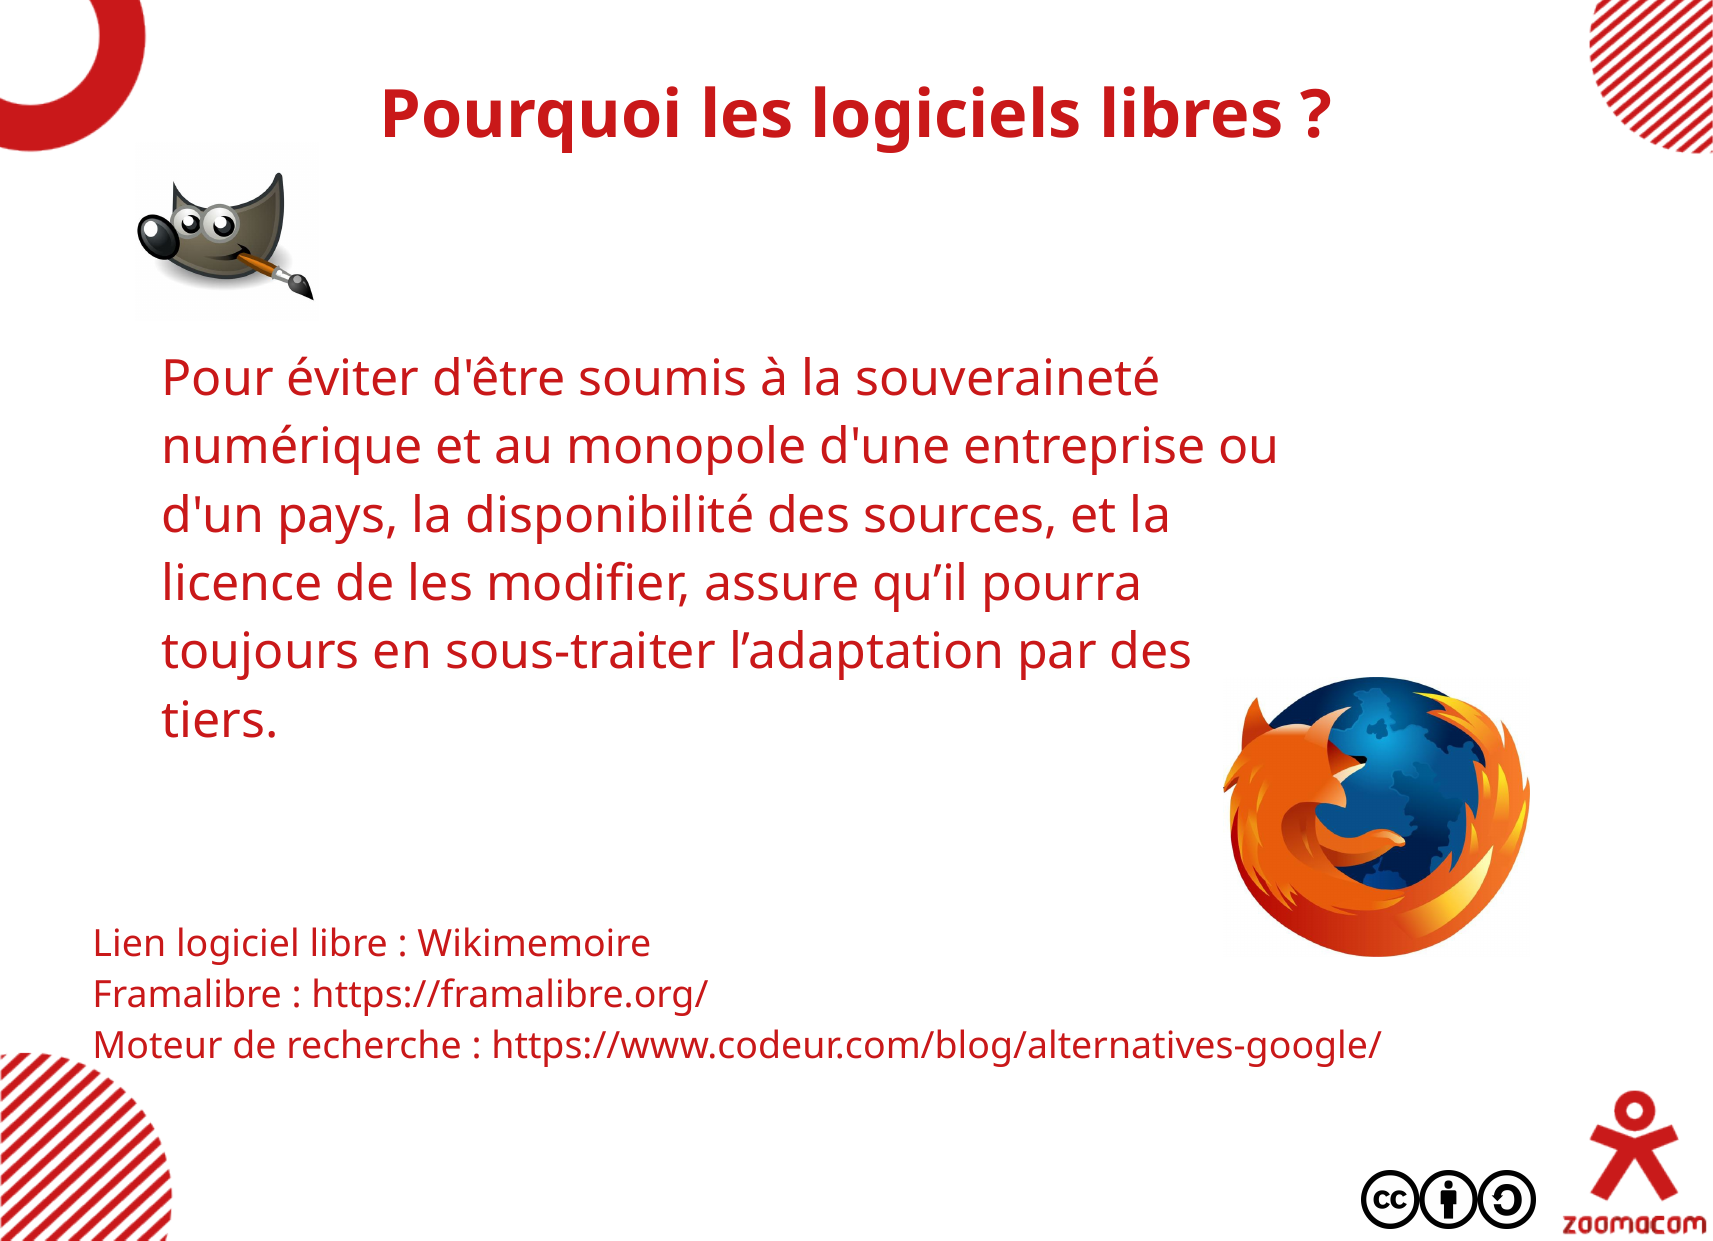

# Pourquoi les logiciels libres ?
Pour éviter d'être soumis à la souveraineté numérique et au monopole d'une entreprise ou d'un pays, la disponibilité des sources, et la licence de les modifier, assure qu’il pourra toujours en sous-traiter l’adaptation par des tiers.
Lien logiciel libre : Wikimemoire
Framalibre : https://framalibre.org/
Moteur de recherche : https://www.codeur.com/blog/alternatives-google/